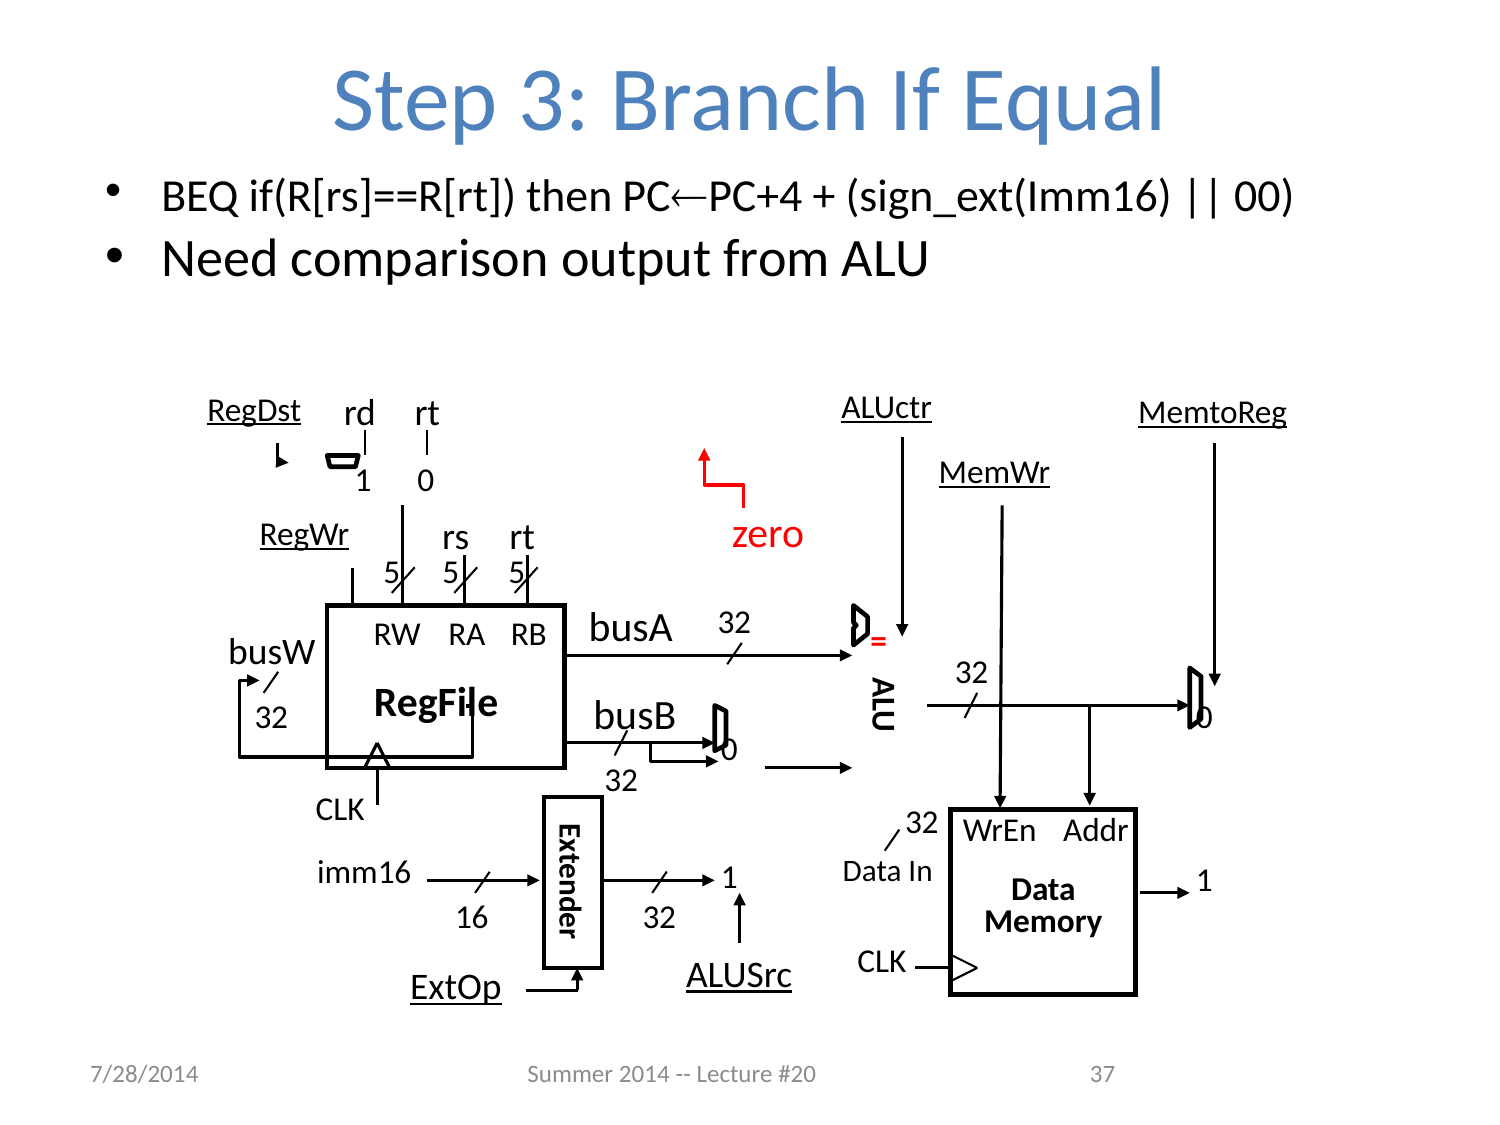

# Step 3: Branch If Equal
BEQ if(R[rs]==R[rt]) then PCPC+4 + (sign_ext(Imm16) || 00)
Need comparison output from ALU
ALUctr
RegDst
rd
rt
MemtoReg
MemWr
1
0
RegWr
rs
rt
5
5
5
busA
32
RW
RA
RB
ALU
busW
32
RegFile
busB
32
0
0
1
32
CLK
32
WrEn
Addr
imm16
Data In
Extender
1
Data
Memory
16
32
CLK
ALUSrc
ExtOp
zero
=
7/28/2014
Summer 2014 -- Lecture #20